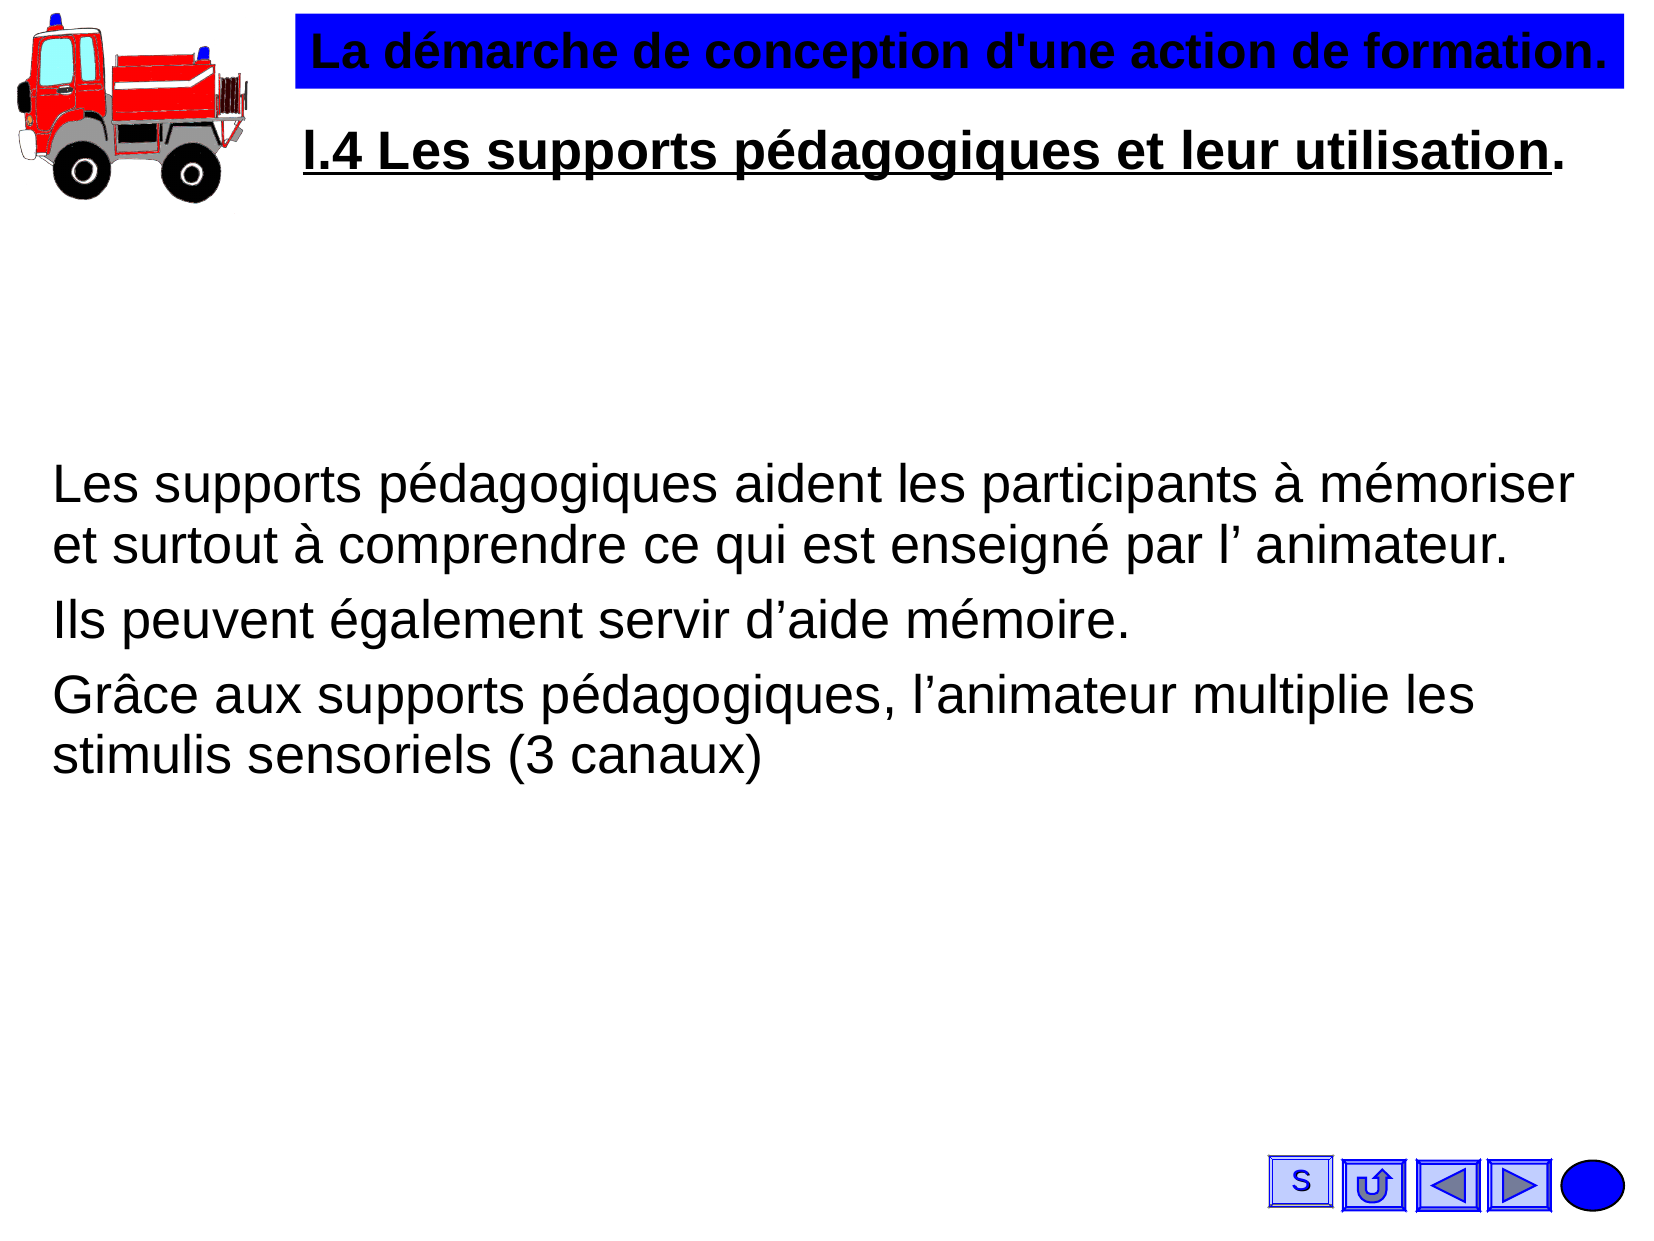

La démarche de conception d'une action de formation.
l.4 Les supports pédagogiques et leur utilisation.
#
Les supports pédagogiques aident les participants à mémoriser et surtout à comprendre ce qui est enseigné par l’ animateur.
Ils peuvent également servir d’aide mémoire.
Grâce aux supports pédagogiques, l’animateur multiplie les stimulis sensoriels (3 canaux)
.